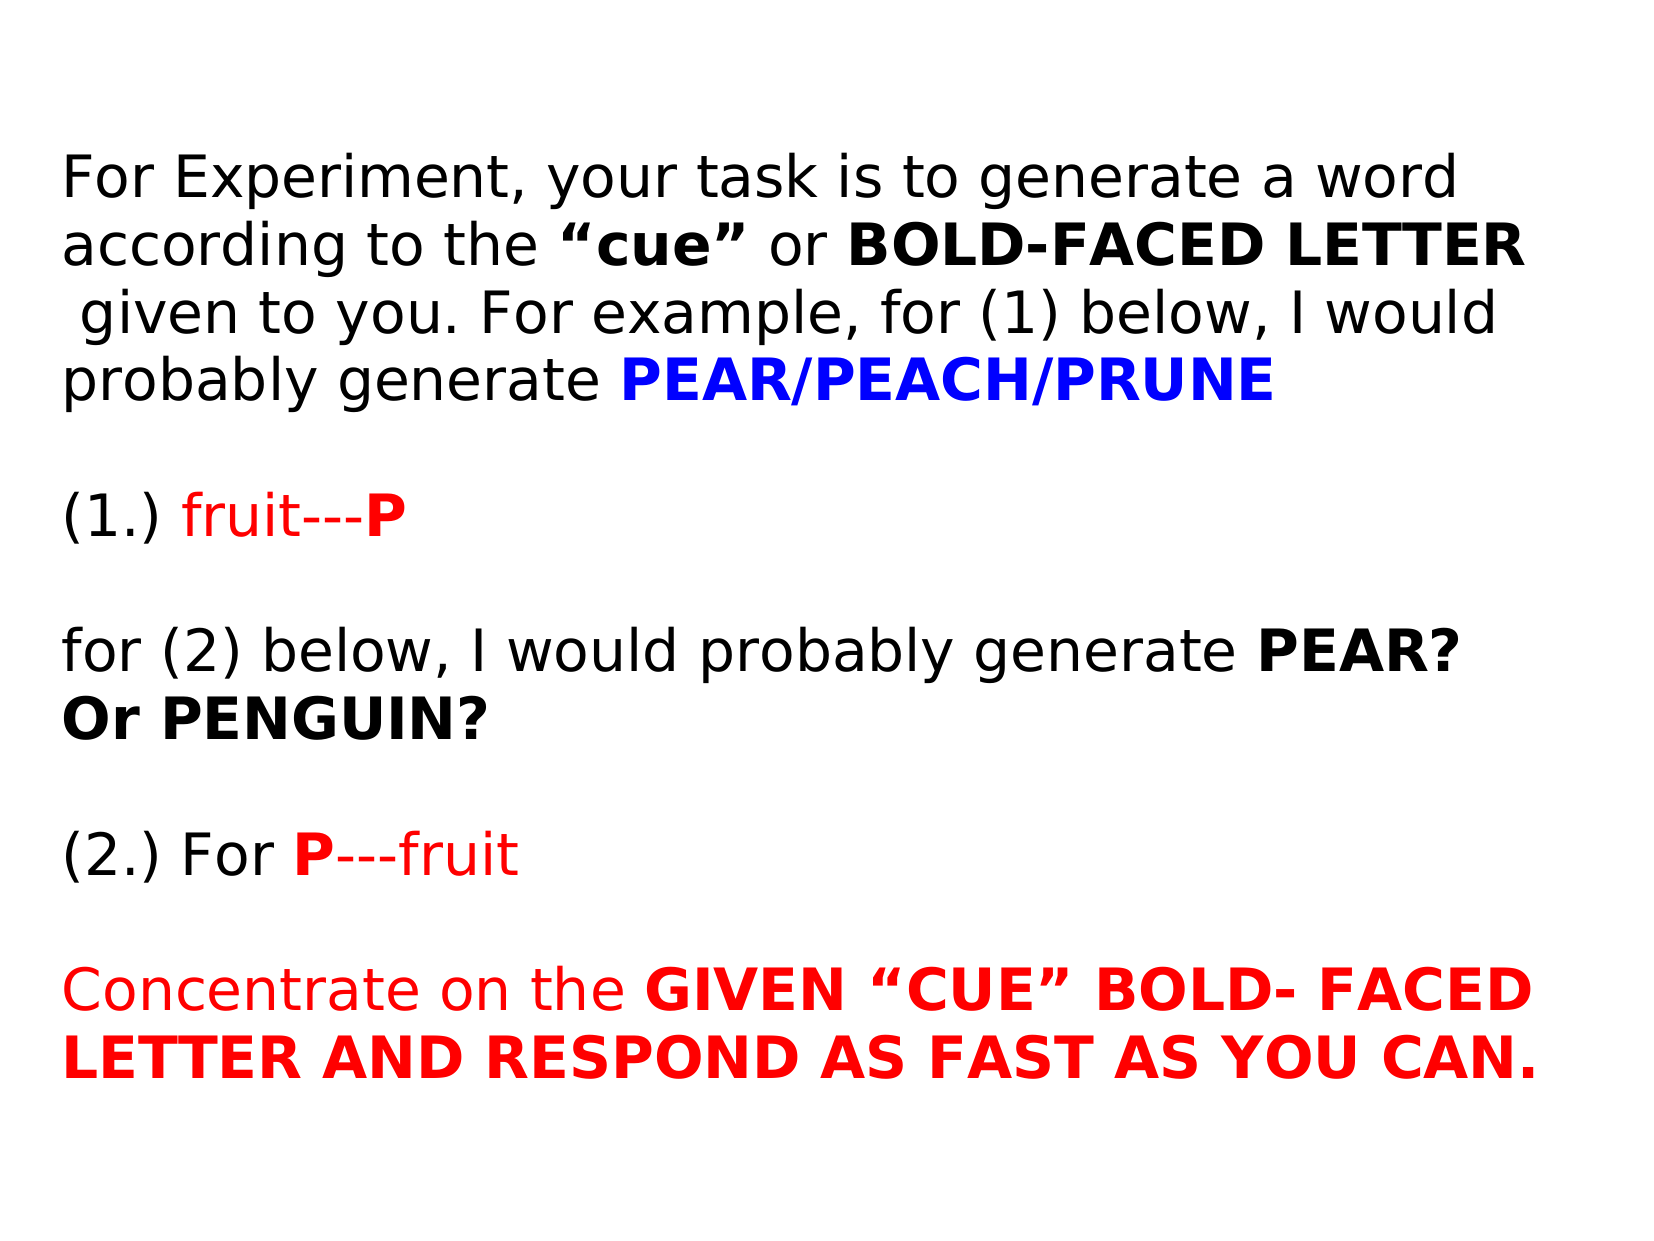

# For Experiment, your task is to generate a word according to the “cue” or BOLD-FACED LETTER given to you. For example, for (1) below, I would probably generate PEAR/PEACH/PRUNE
(1.) fruit---P
for (2) below, I would probably generate PEAR? Or PENGUIN?
(2.) For P---fruit
Concentrate on the GIVEN “CUE” BOLD- FACED LETTER AND RESPOND AS FAST AS YOU CAN.